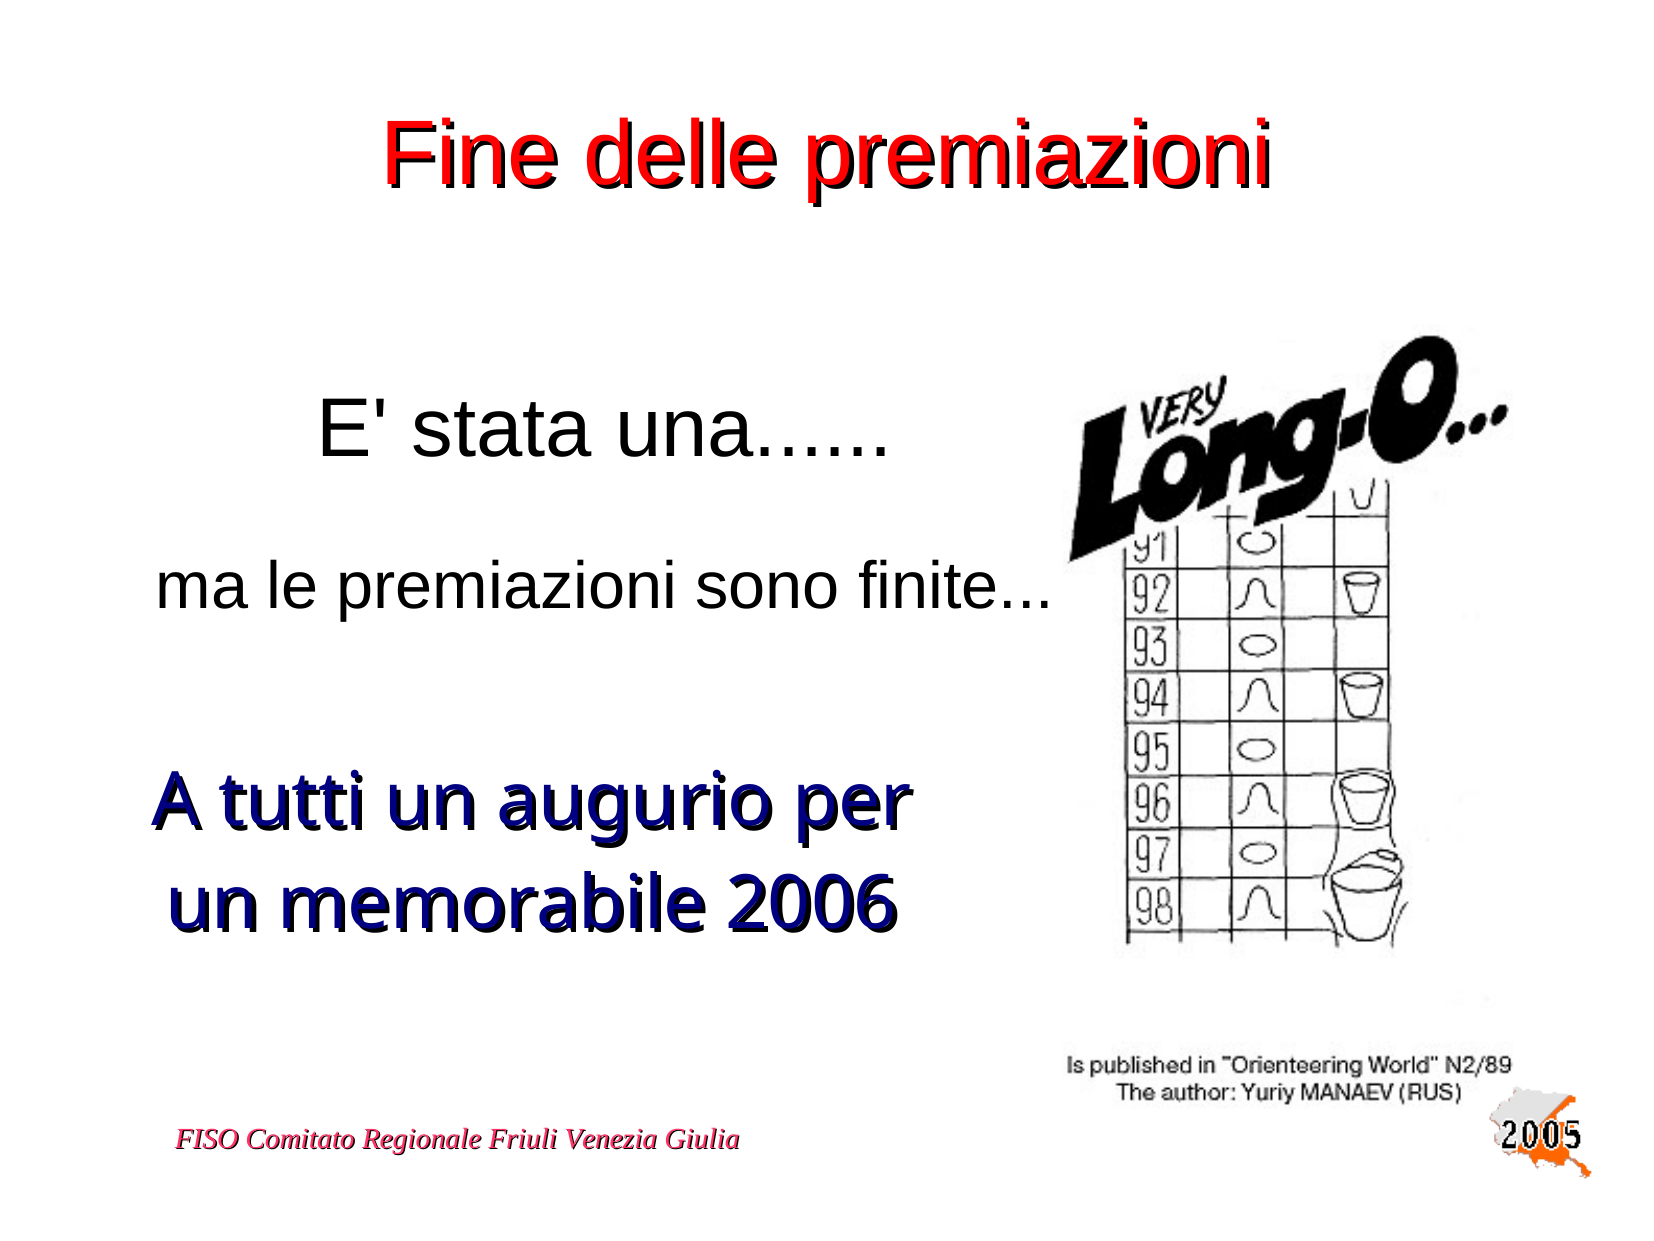

# Fine delle premiazioni
E' stata una......
ma le premiazioni sono finite...
A tutti un augurio per un memorabile 2006